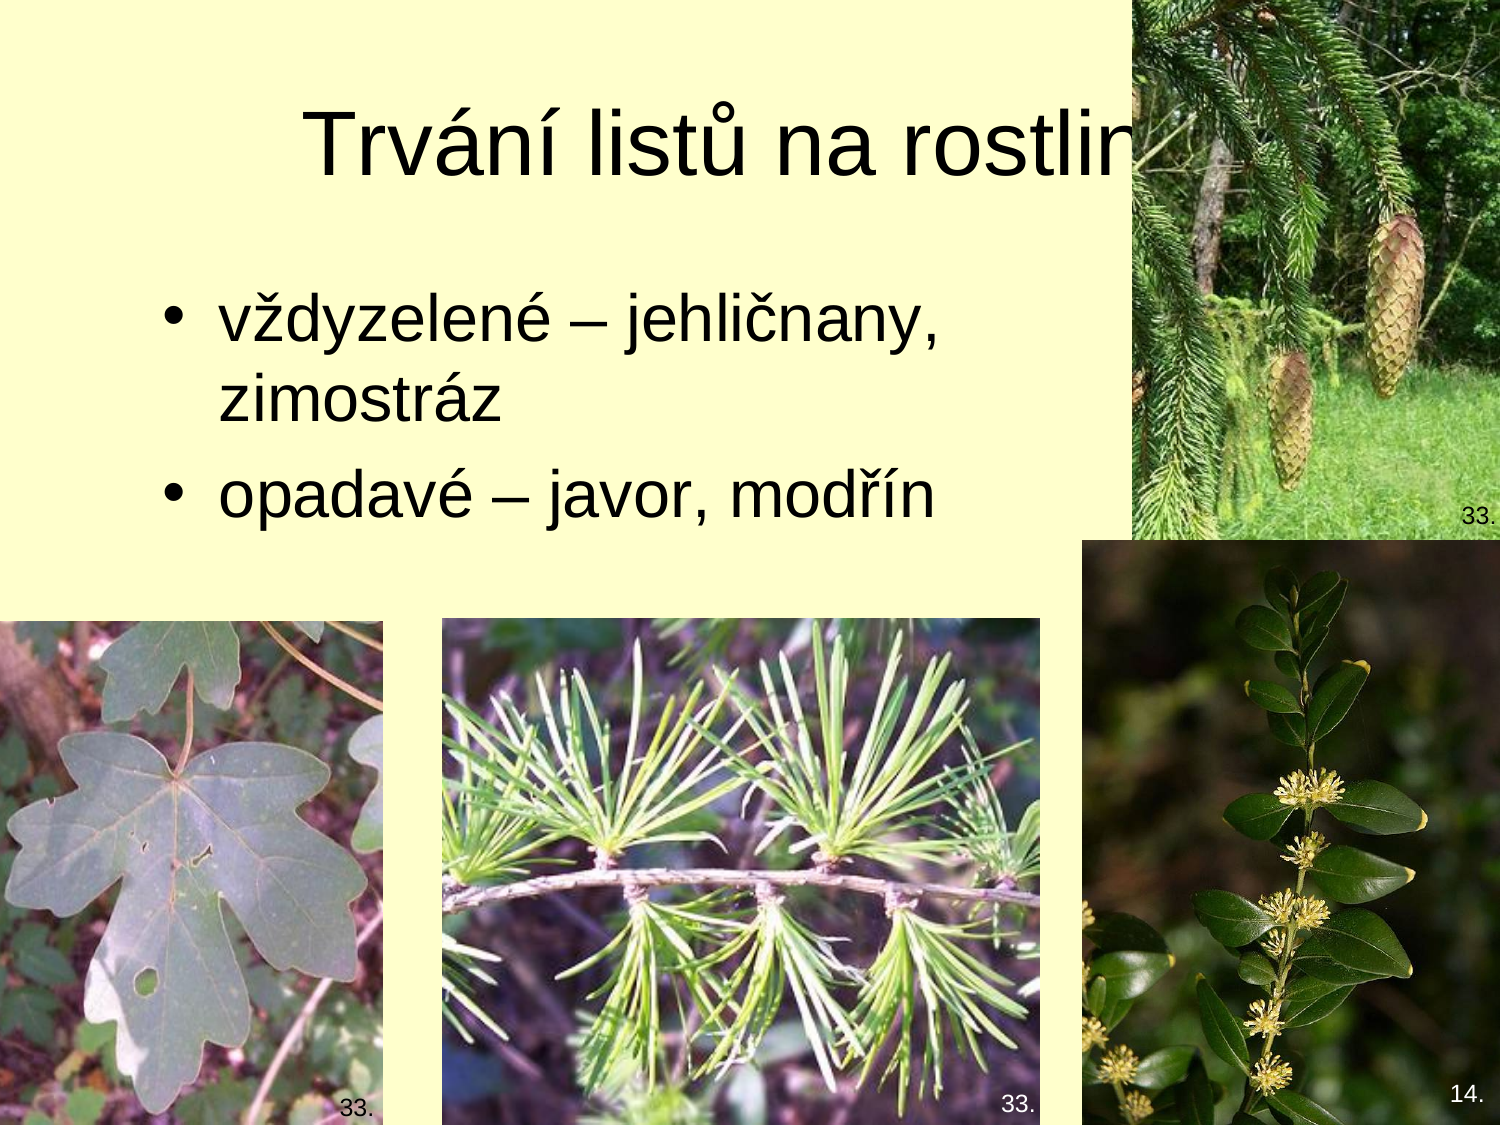

# Trvání listů na rostlině
vždyzelené – jehličnany, zimostráz
opadavé – javor, modřín
33.
14.
14.
33.
33.